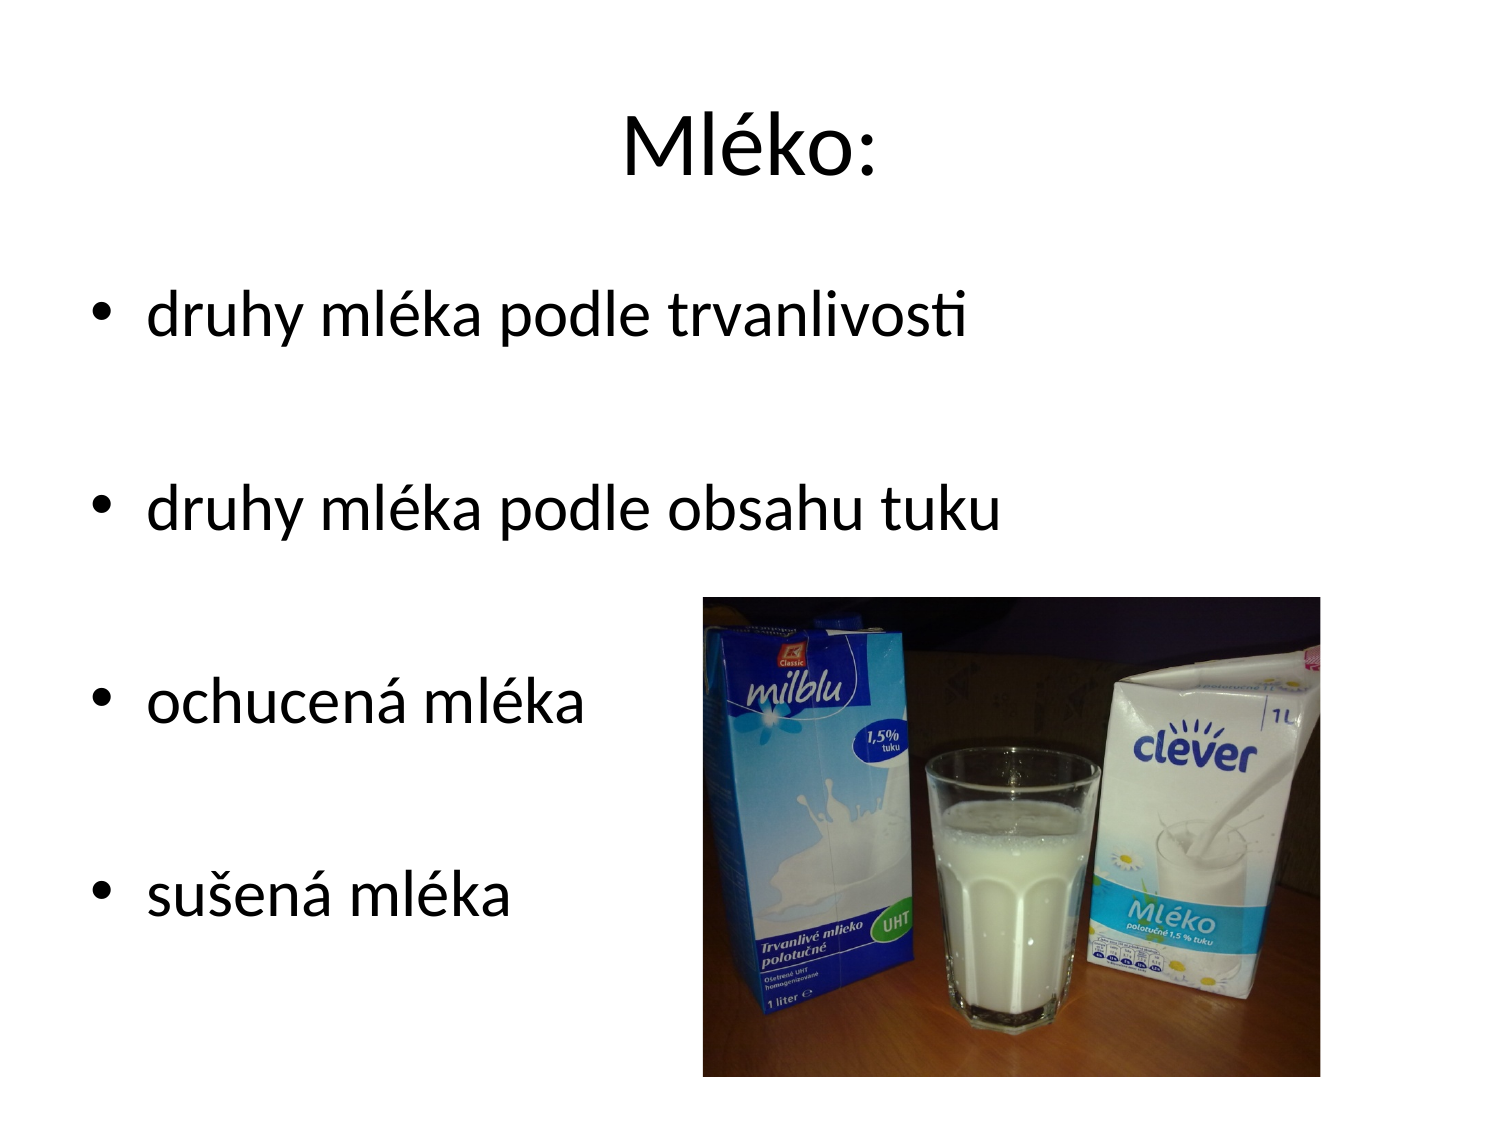

# Mléko:
druhy mléka podle trvanlivosti
druhy mléka podle obsahu tuku
ochucená mléka
sušená mléka